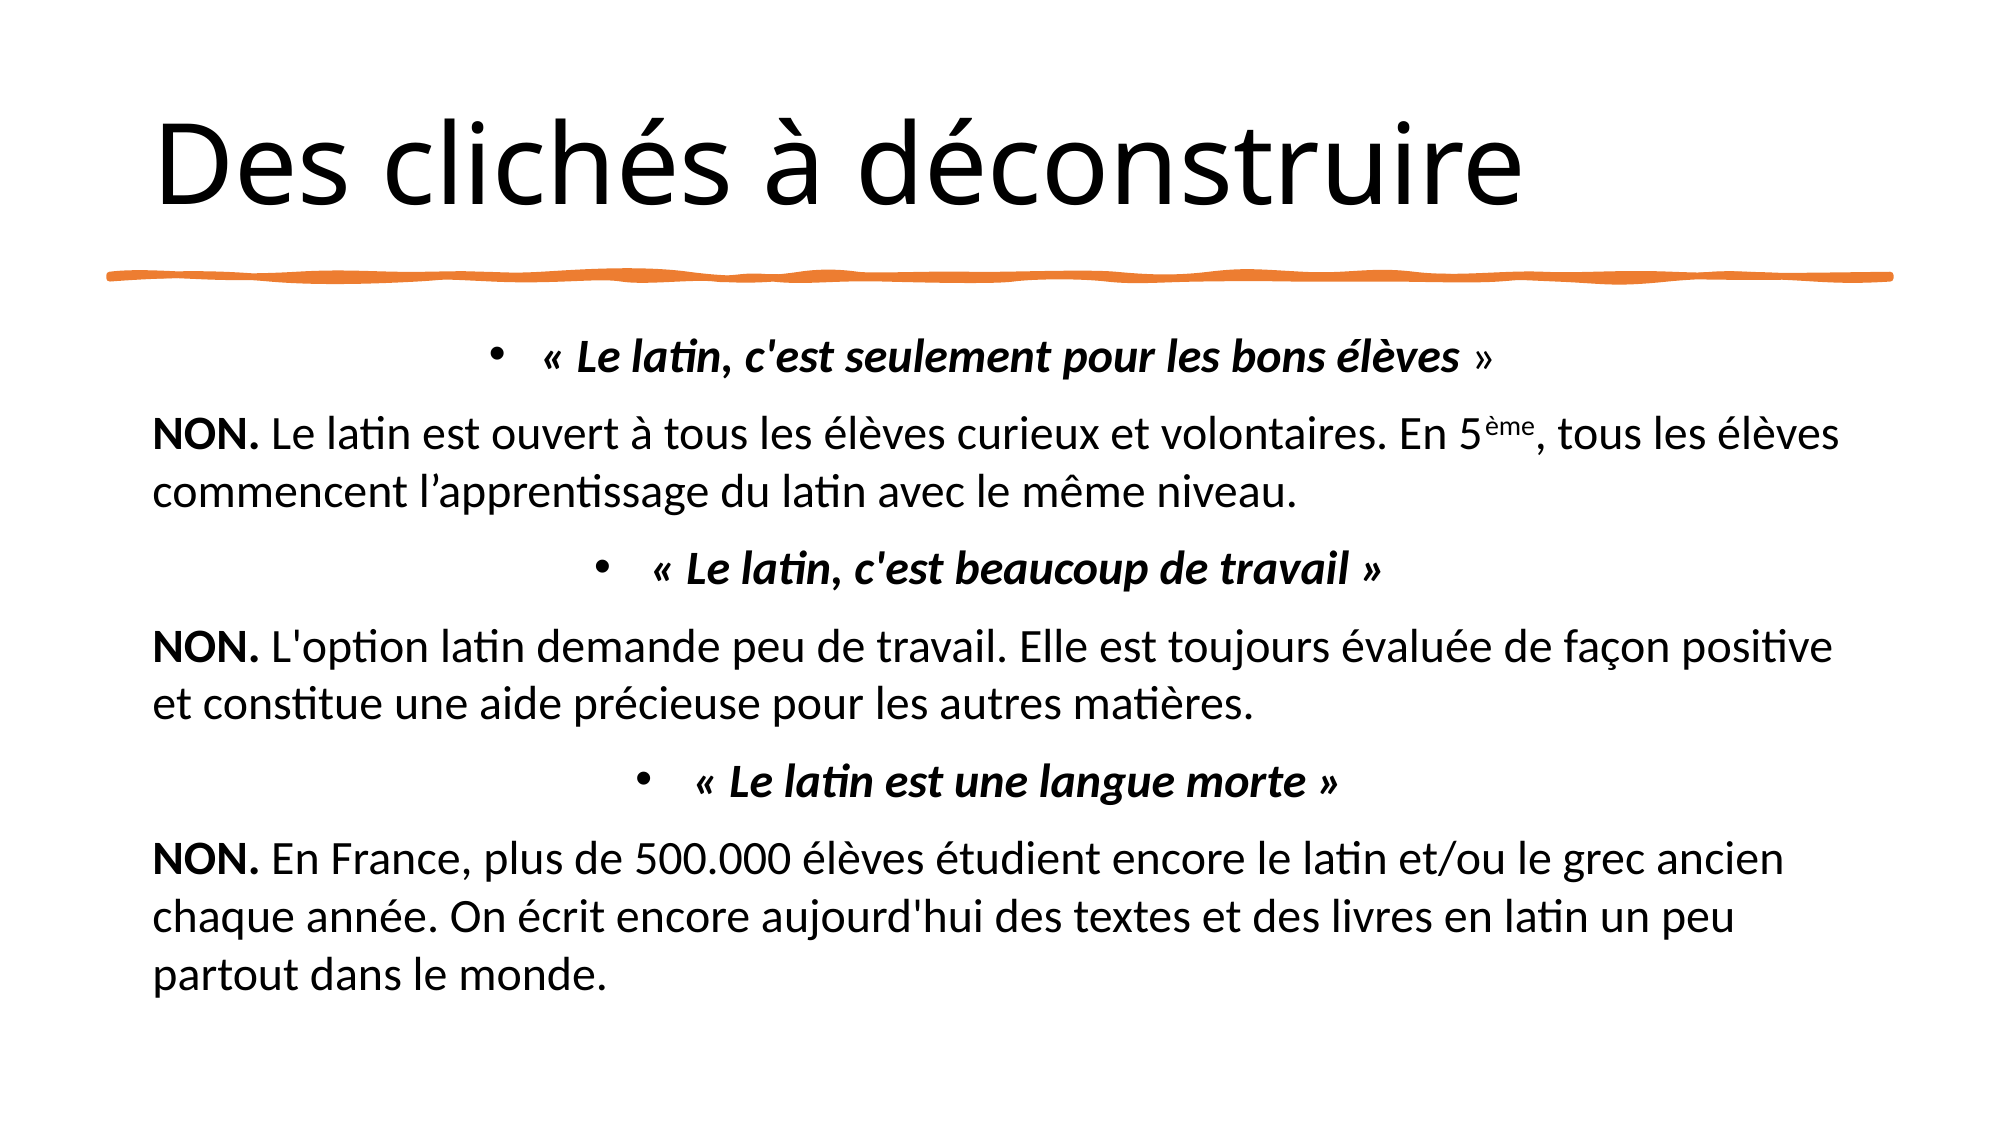

# Des clichés à déconstruire
« Le latin, c'est seulement pour les bons élèves »
NON. Le latin est ouvert à tous les élèves curieux et volontaires. En 5ème, tous les élèves commencent l’apprentissage du latin avec le même niveau.
« Le latin, c'est beaucoup de travail »
NON. L'option latin demande peu de travail. Elle est toujours évaluée de façon positive et constitue une aide précieuse pour les autres matières.
« Le latin est une langue morte »
NON. En France, plus de 500.000 élèves étudient encore le latin et/ou le grec ancien chaque année. On écrit encore aujourd'hui des textes et des livres en latin un peu partout dans le monde.